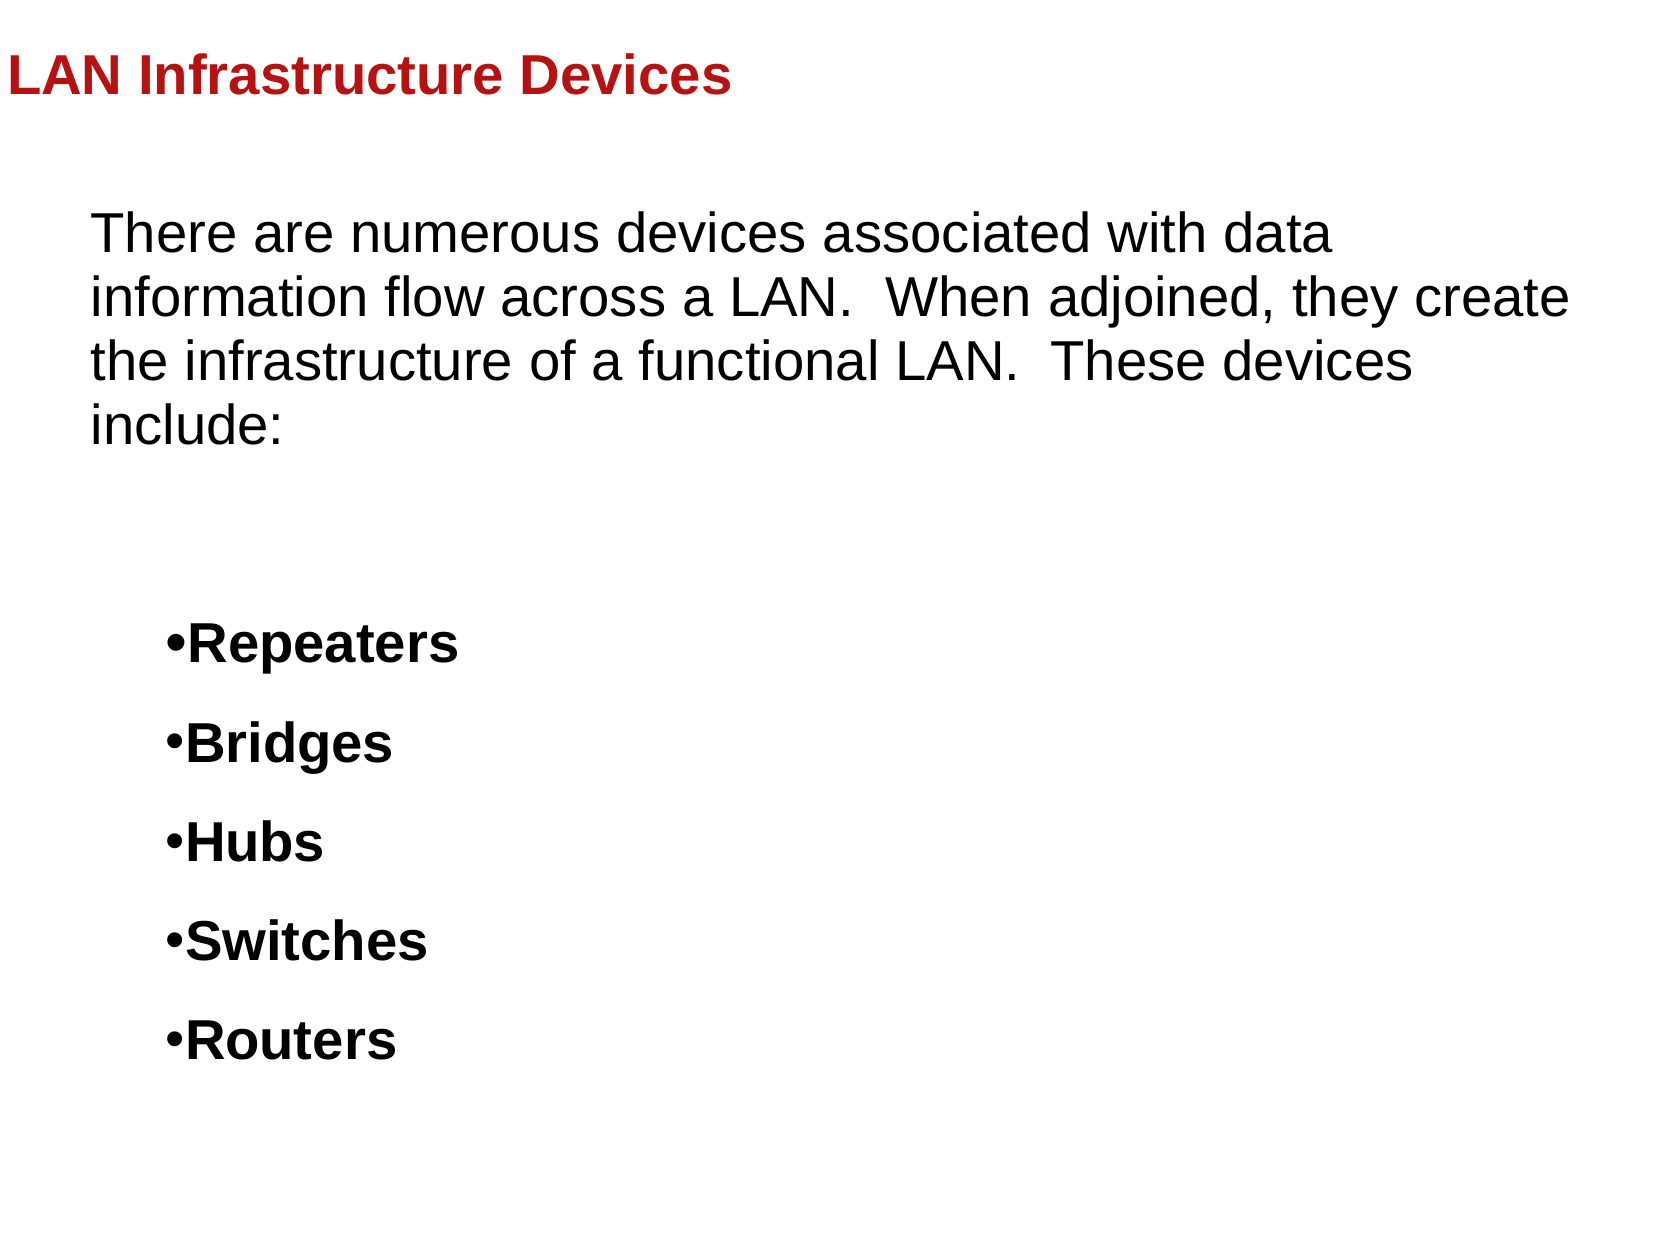

LAN Infrastructure Devices
There are numerous devices associated with data information flow across a LAN.  When adjoined, they create the infrastructure of a functional LAN.  These devices include:
Repeaters
Bridges
Hubs
Switches
Routers